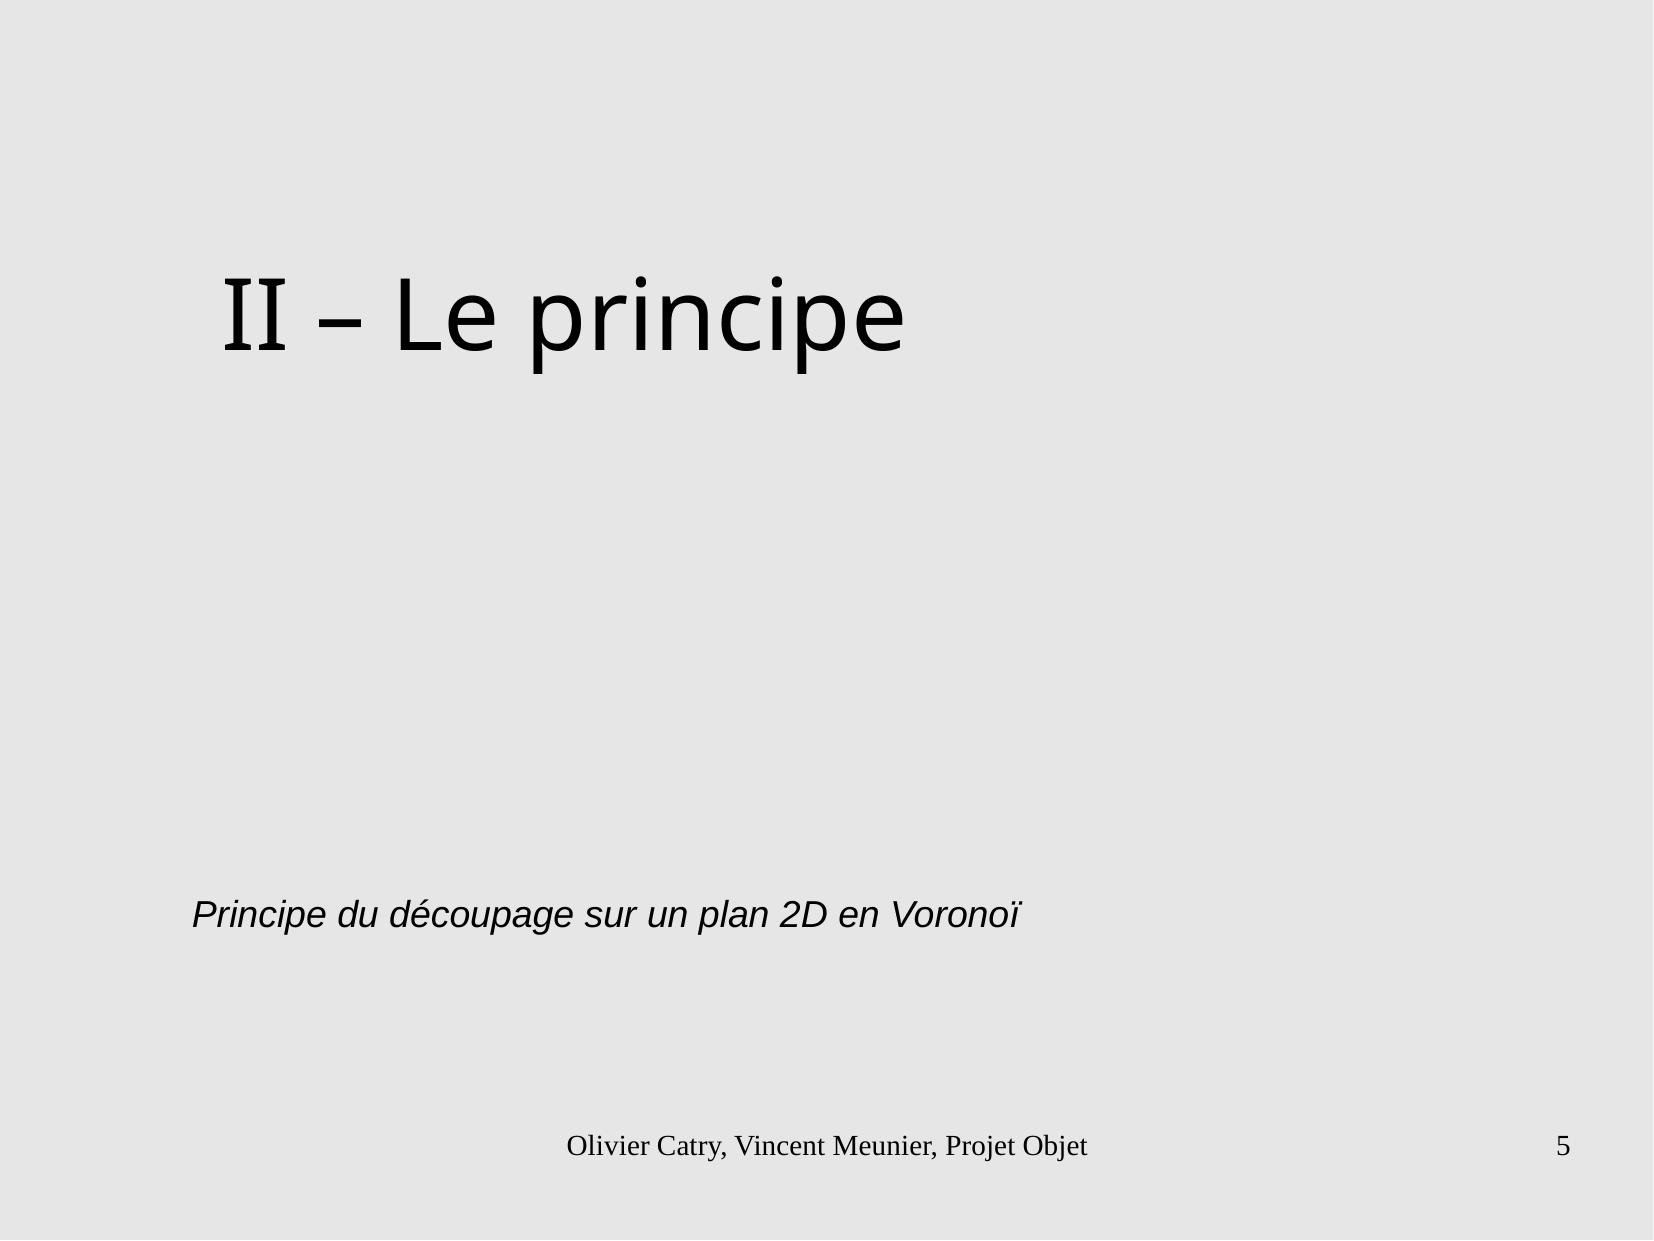

II – Le principe
Principe du découpage sur un plan 2D en Voronoï
Olivier Catry, Vincent Meunier, Projet Objet
5